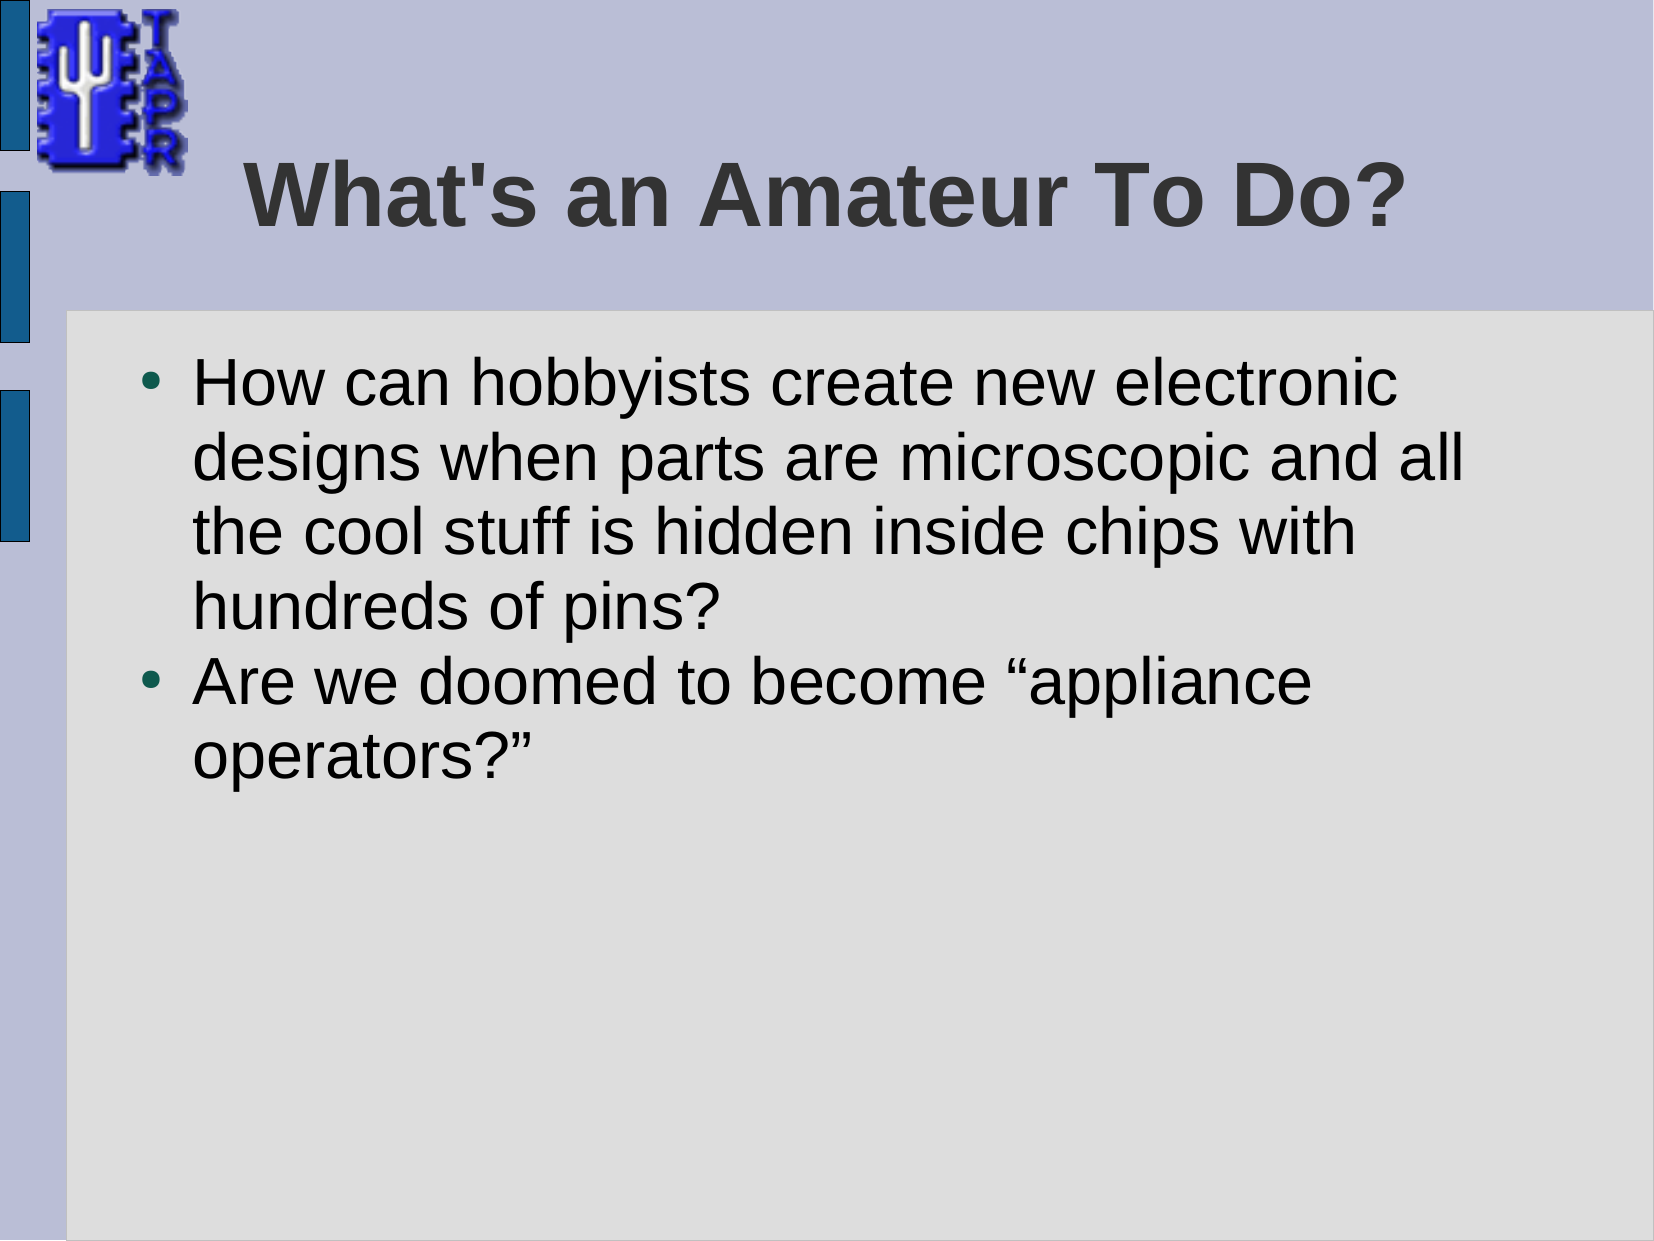

# What's an Amateur To Do?
How can hobbyists create new electronic designs when parts are microscopic and all the cool stuff is hidden inside chips with hundreds of pins?
Are we doomed to become “appliance operators?”